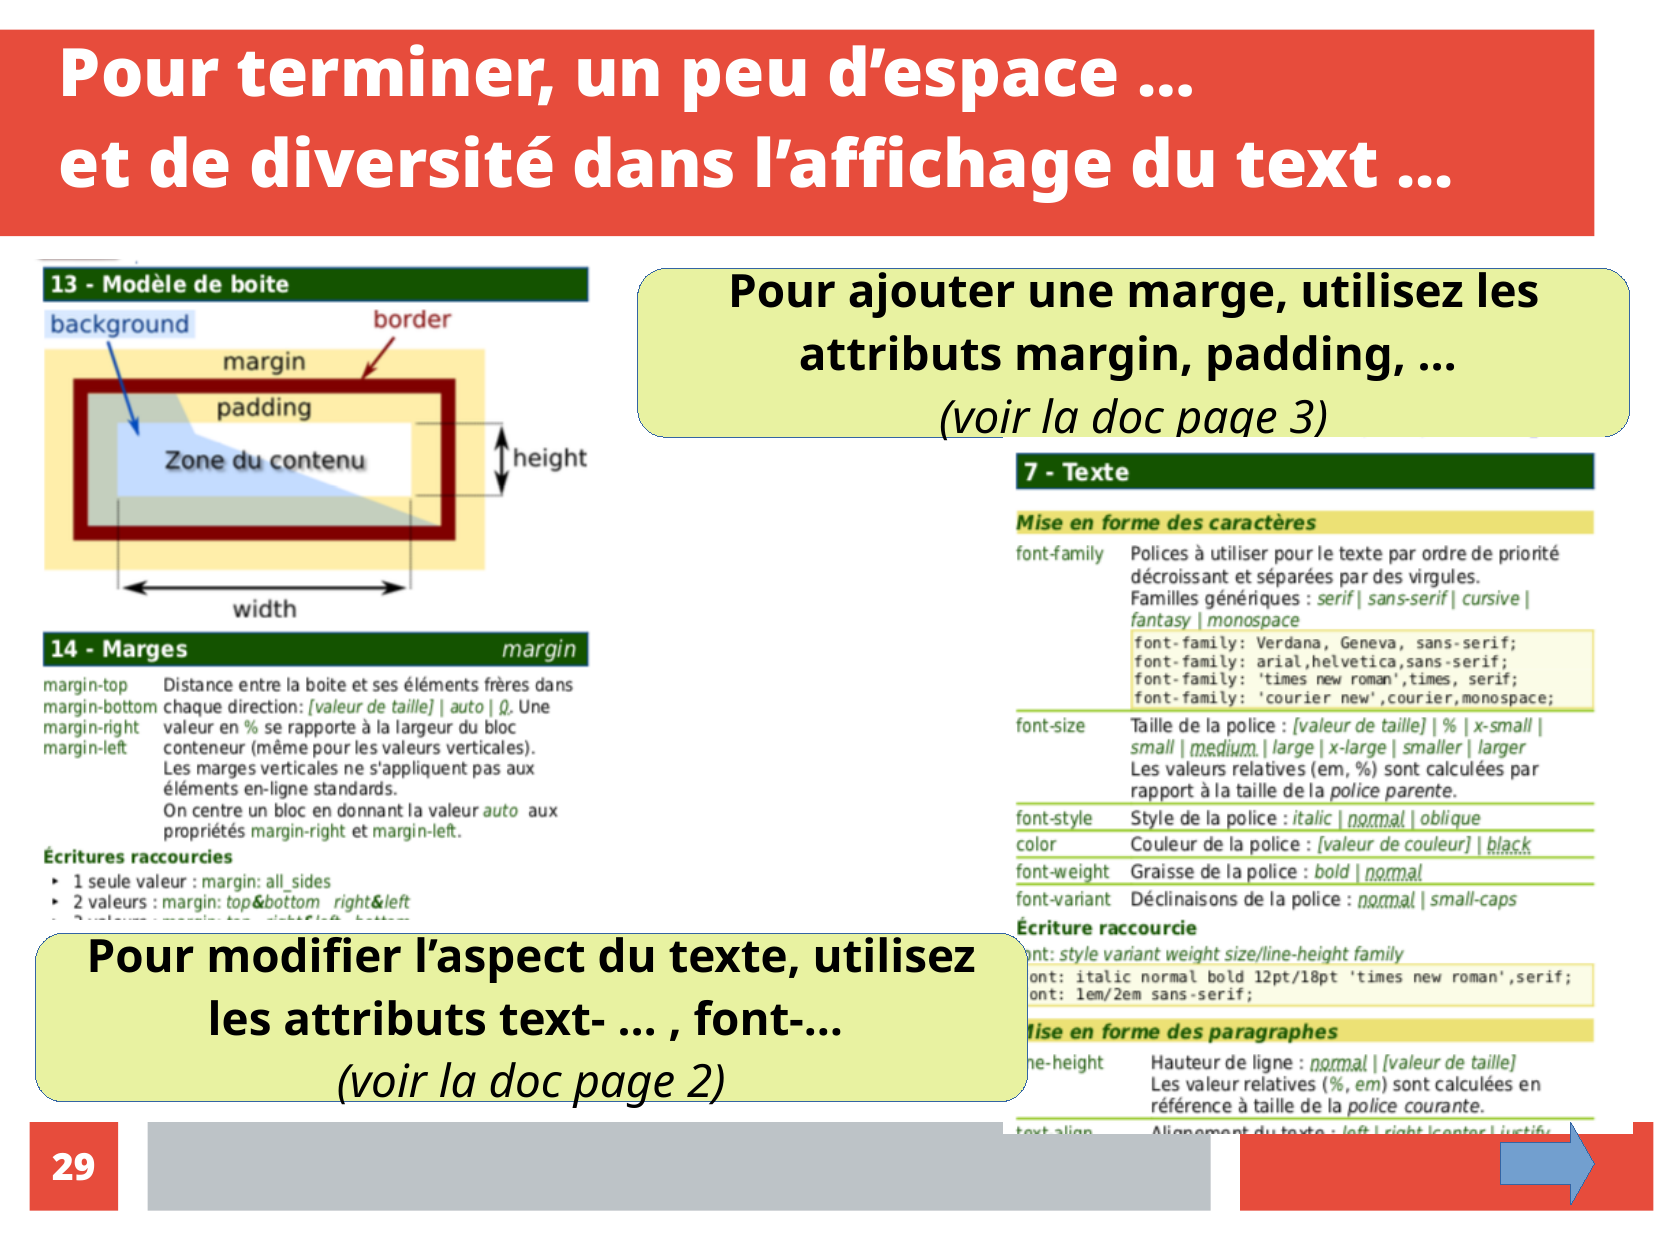

# Pour terminer, un peu d’espace … et de diversité dans l’affichage du text ...
Pour ajouter une marge, utilisez les attributs margin, padding, …
(voir la doc page 3)
Pour modifier l’aspect du texte, utilisez les attributs text- … , font-…
(voir la doc page 2)
29